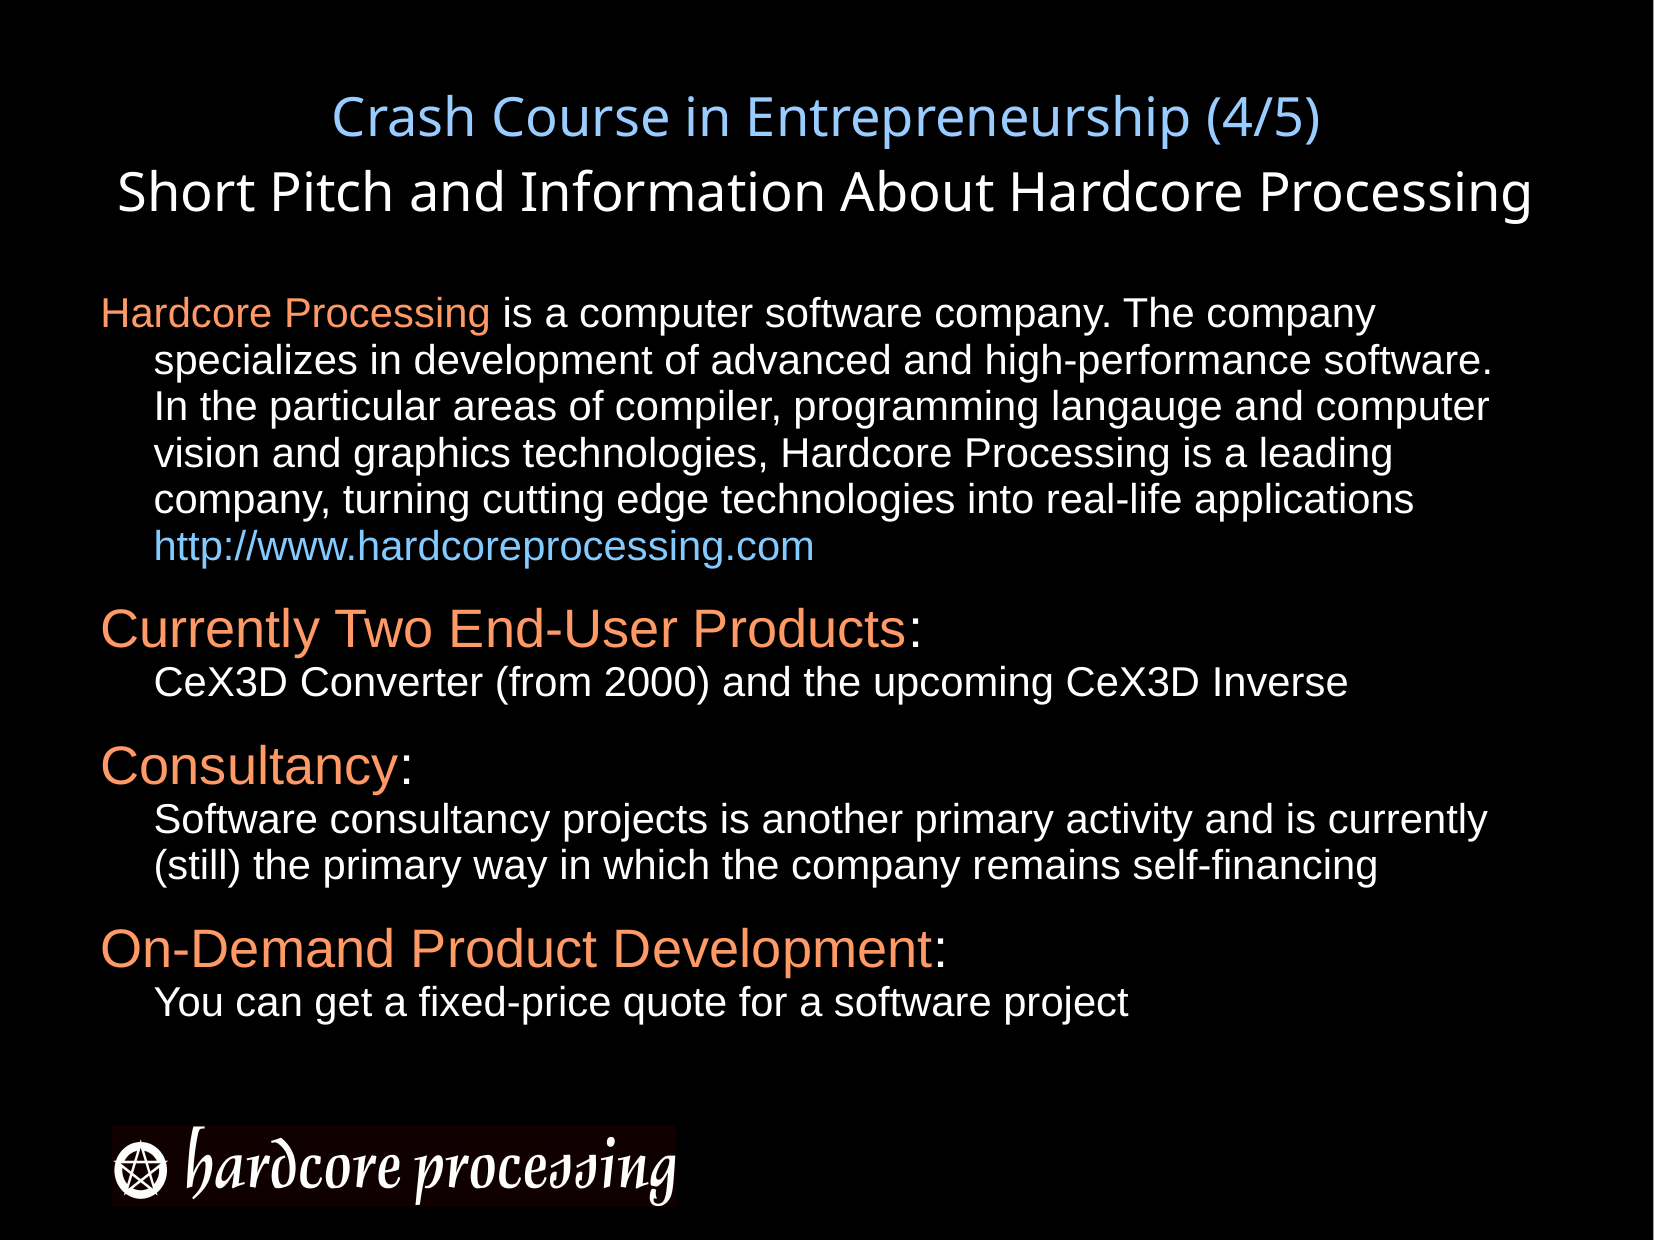

# Crash Course in Entrepreneurship (4/5) Short Pitch and Information About Hardcore Processing
Hardcore Processing is a computer software company. The company specializes in development of advanced and high-performance software. In the particular areas of compiler, programming langauge and computer vision and graphics technologies, Hardcore Processing is a leading company, turning cutting edge technologies into real-life applications
http://www.hardcoreprocessing.com
Currently Two End-User Products:
CeX3D Converter (from 2000) and the upcoming CeX3D Inverse
Consultancy:
Software consultancy projects is another primary activity and is currently (still) the primary way in which the company remains self-financing
On-Demand Product Development:
You can get a fixed-price quote for a software project